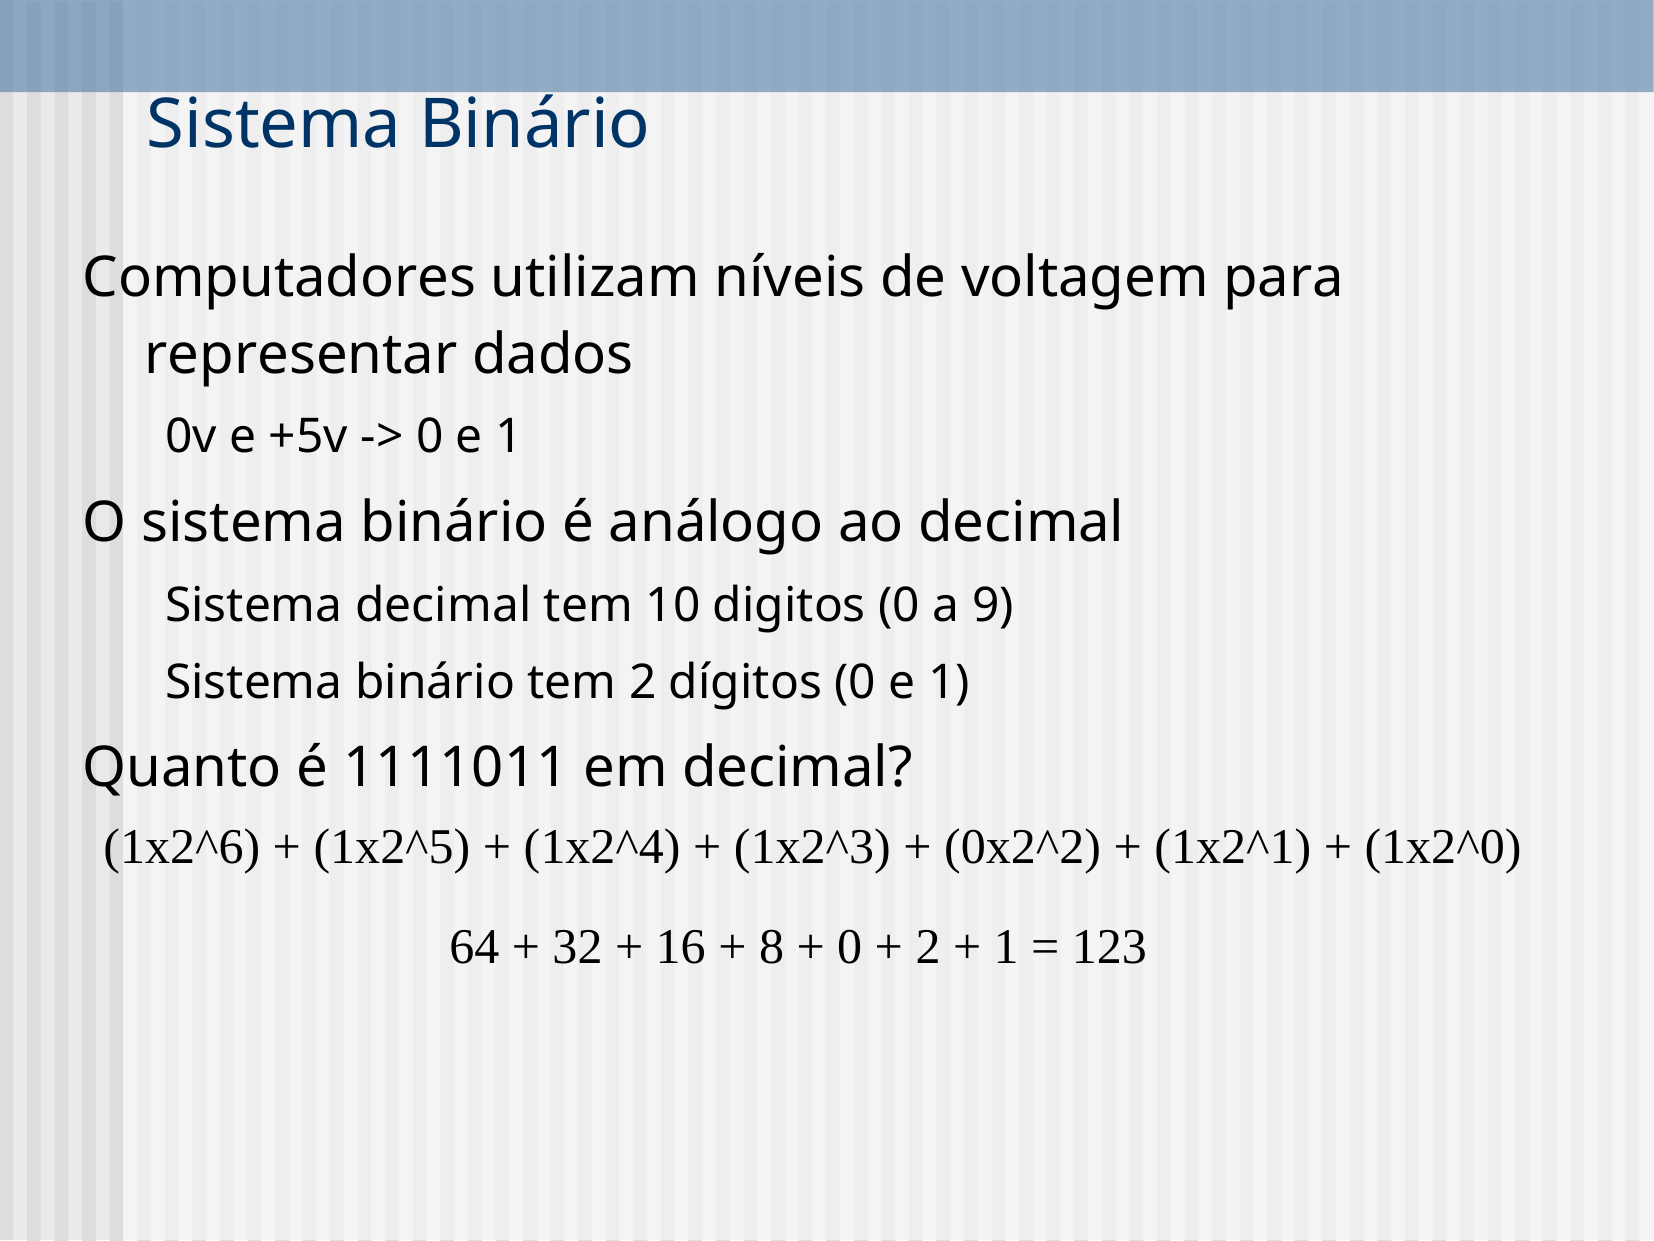

# Sistema Binário
Computadores utilizam níveis de voltagem para representar dados
0v e +5v -> 0 e 1
O sistema binário é análogo ao decimal
Sistema decimal tem 10 digitos (0 a 9)
Sistema binário tem 2 dígitos (0 e 1)
Quanto é 1111011 em decimal?
(1x2^6) + (1x2^5) + (1x2^4) + (1x2^3) + (0x2^2) + (1x2^1) + (1x2^0)
64 + 32 + 16 + 8 + 0 + 2 + 1 = 123